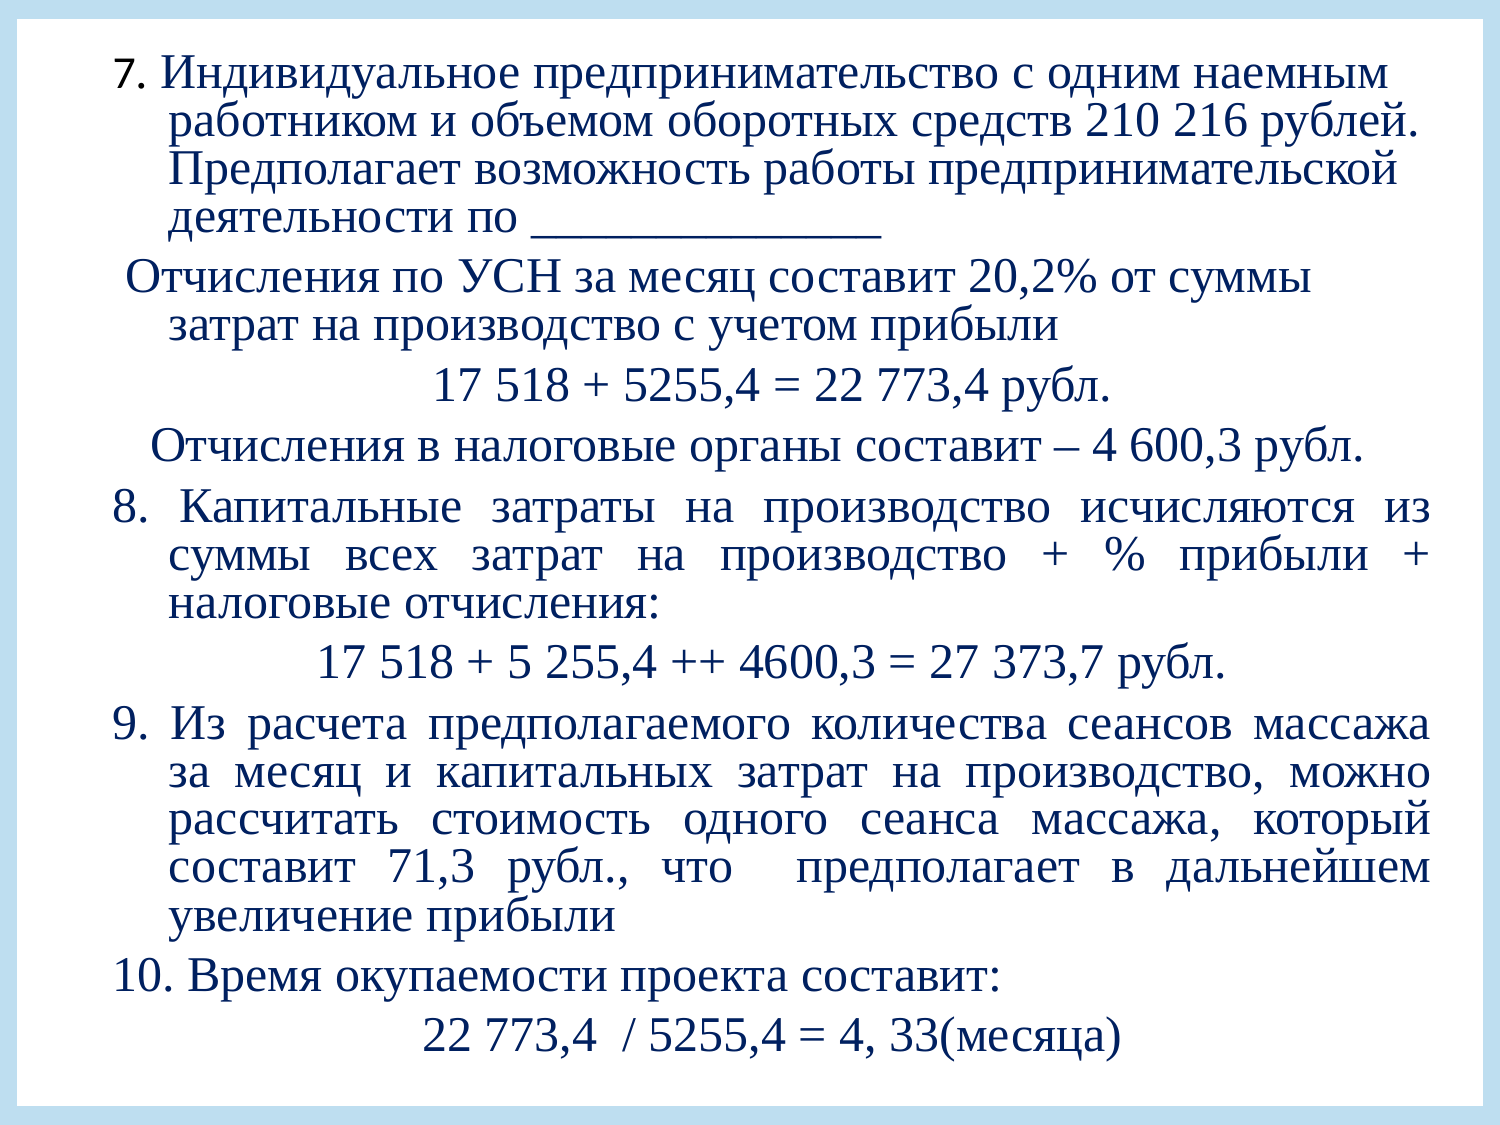

# 7. Индивидуальное предпринимательство с одним наемным работником и объемом оборотных средств 210 216 рублей. Предполагает возможность работы предпринимательской деятельности по ______________
 Отчисления по УСН за месяц составит 20,2% от суммы затрат на производство с учетом прибыли
17 518 + 5255,4 = 22 773,4 рубл.
 Отчисления в налоговые органы составит – 4 600,3 рубл.
8. Капитальные затраты на производство исчисляются из суммы всех затрат на производство + % прибыли + налоговые отчисления:
17 518 + 5 255,4 ++ 4600,3 = 27 373,7 рубл.
9. Из расчета предполагаемого количества сеансов массажа за месяц и капитальных затрат на производство, можно рассчитать стоимость одного сеанса массажа, который составит 71,3 рубл., что предполагает в дальнейшем увеличение прибыли
10. Время окупаемости проекта составит:
22 773,4 / 5255,4 = 4, 33(месяца)